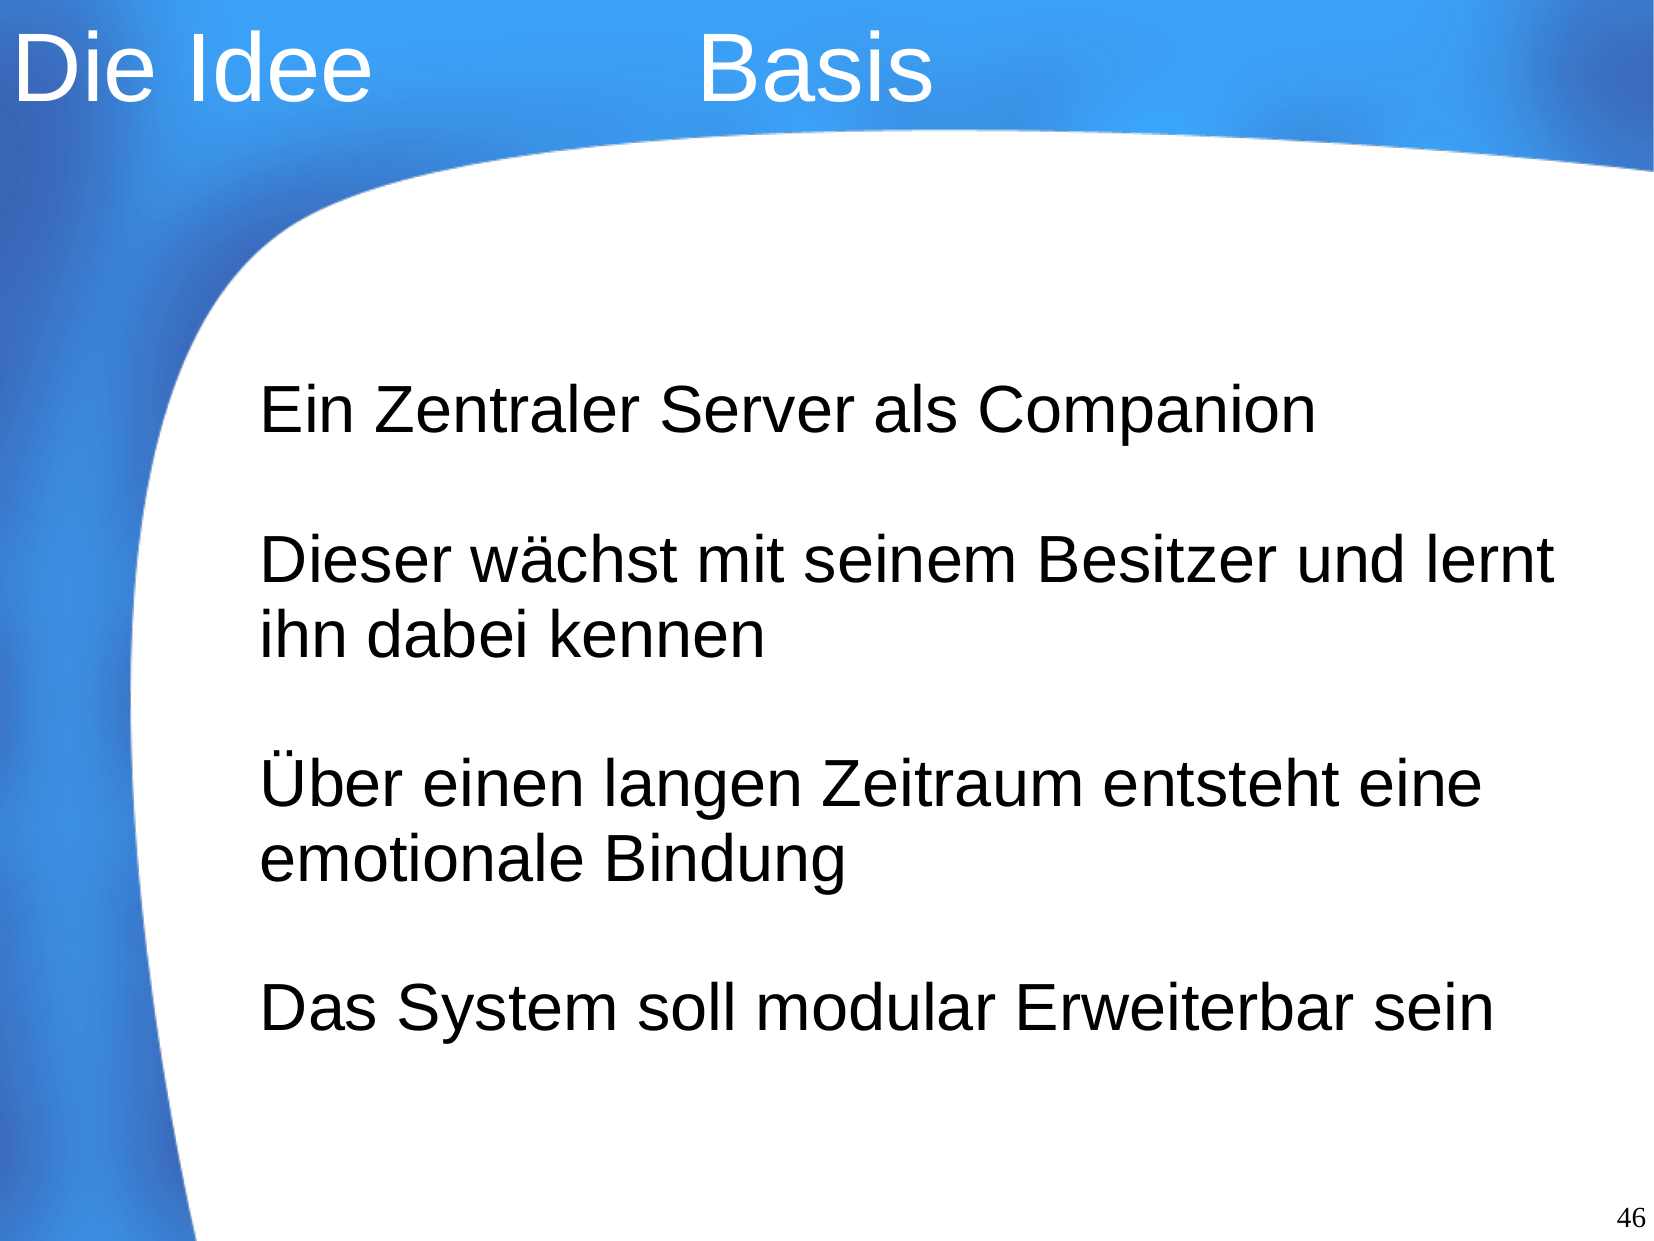

Die Idee
# Basis
Ein Zentraler Server als Companion
Dieser wächst mit seinem Besitzer und lernt ihn dabei kennen
Über einen langen Zeitraum entsteht eine emotionale Bindung
Das System soll modular Erweiterbar sein
46